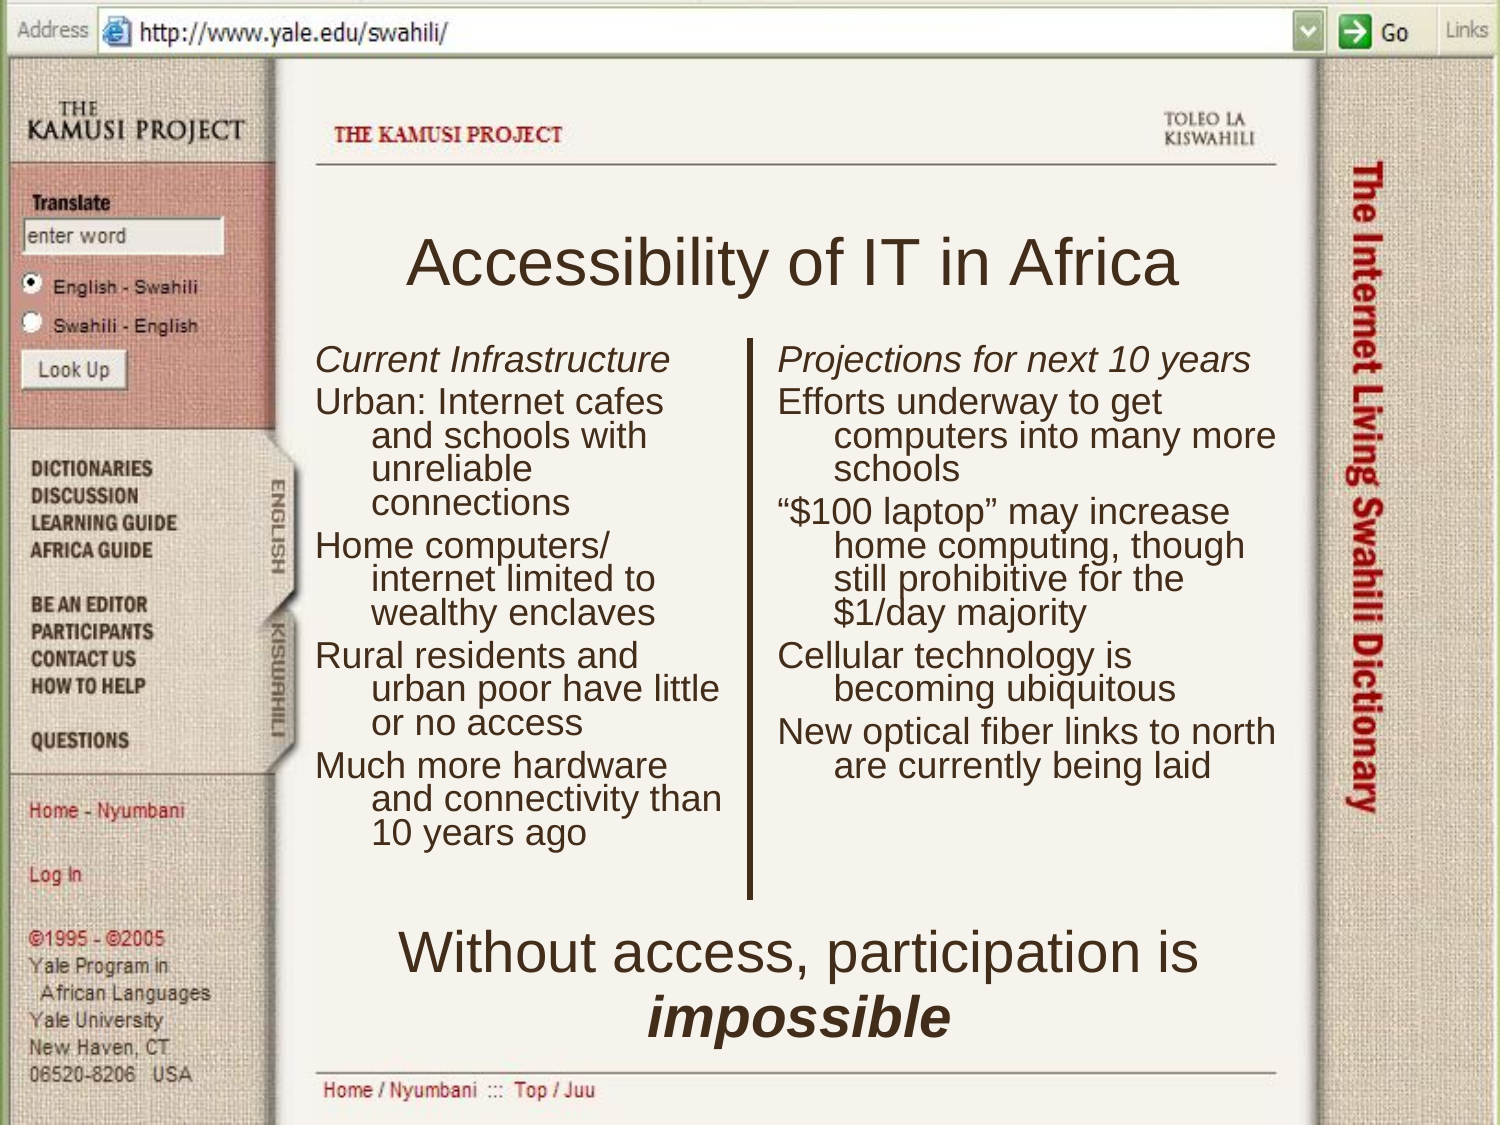

# Accessibility of IT in Africa
Current Infrastructure
Urban: Internet cafes and schools with unreliable connections
Home computers/ internet limited to wealthy enclaves
Rural residents and urban poor have little or no access
Much more hardware and connectivity than 10 years ago
Projections for next 10 years
Efforts underway to get computers into many more schools
“$100 laptop” may increase home computing, though still prohibitive for the $1/day majority
Cellular technology is becoming ubiquitous
New optical fiber links to north are currently being laid
Without access, participation is impossible